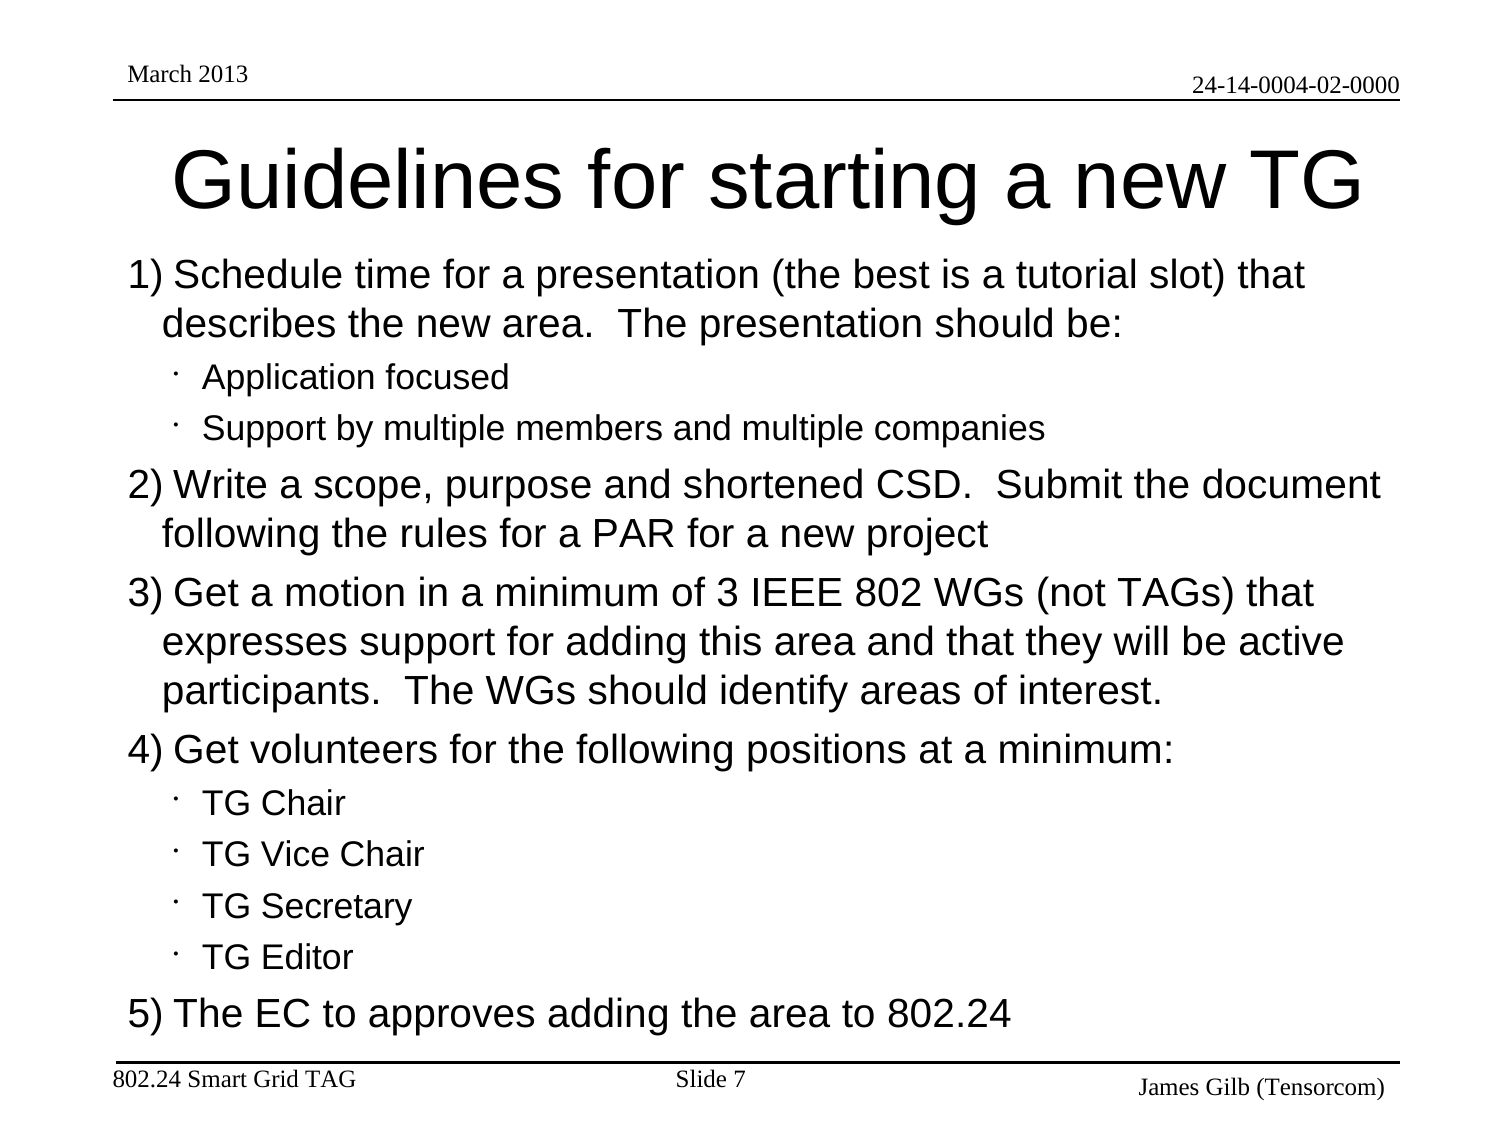

# Guidelines for starting a new TG
 Schedule time for a presentation (the best is a tutorial slot) that describes the new area. The presentation should be:
Application focused
Support by multiple members and multiple companies
 Write a scope, purpose and shortened CSD. Submit the document following the rules for a PAR for a new project
 Get a motion in a minimum of 3 IEEE 802 WGs (not TAGs) that expresses support for adding this area and that they will be active participants. The WGs should identify areas of interest.
 Get volunteers for the following positions at a minimum:
TG Chair
TG Vice Chair
TG Secretary
TG Editor
 The EC to approves adding the area to 802.24
7